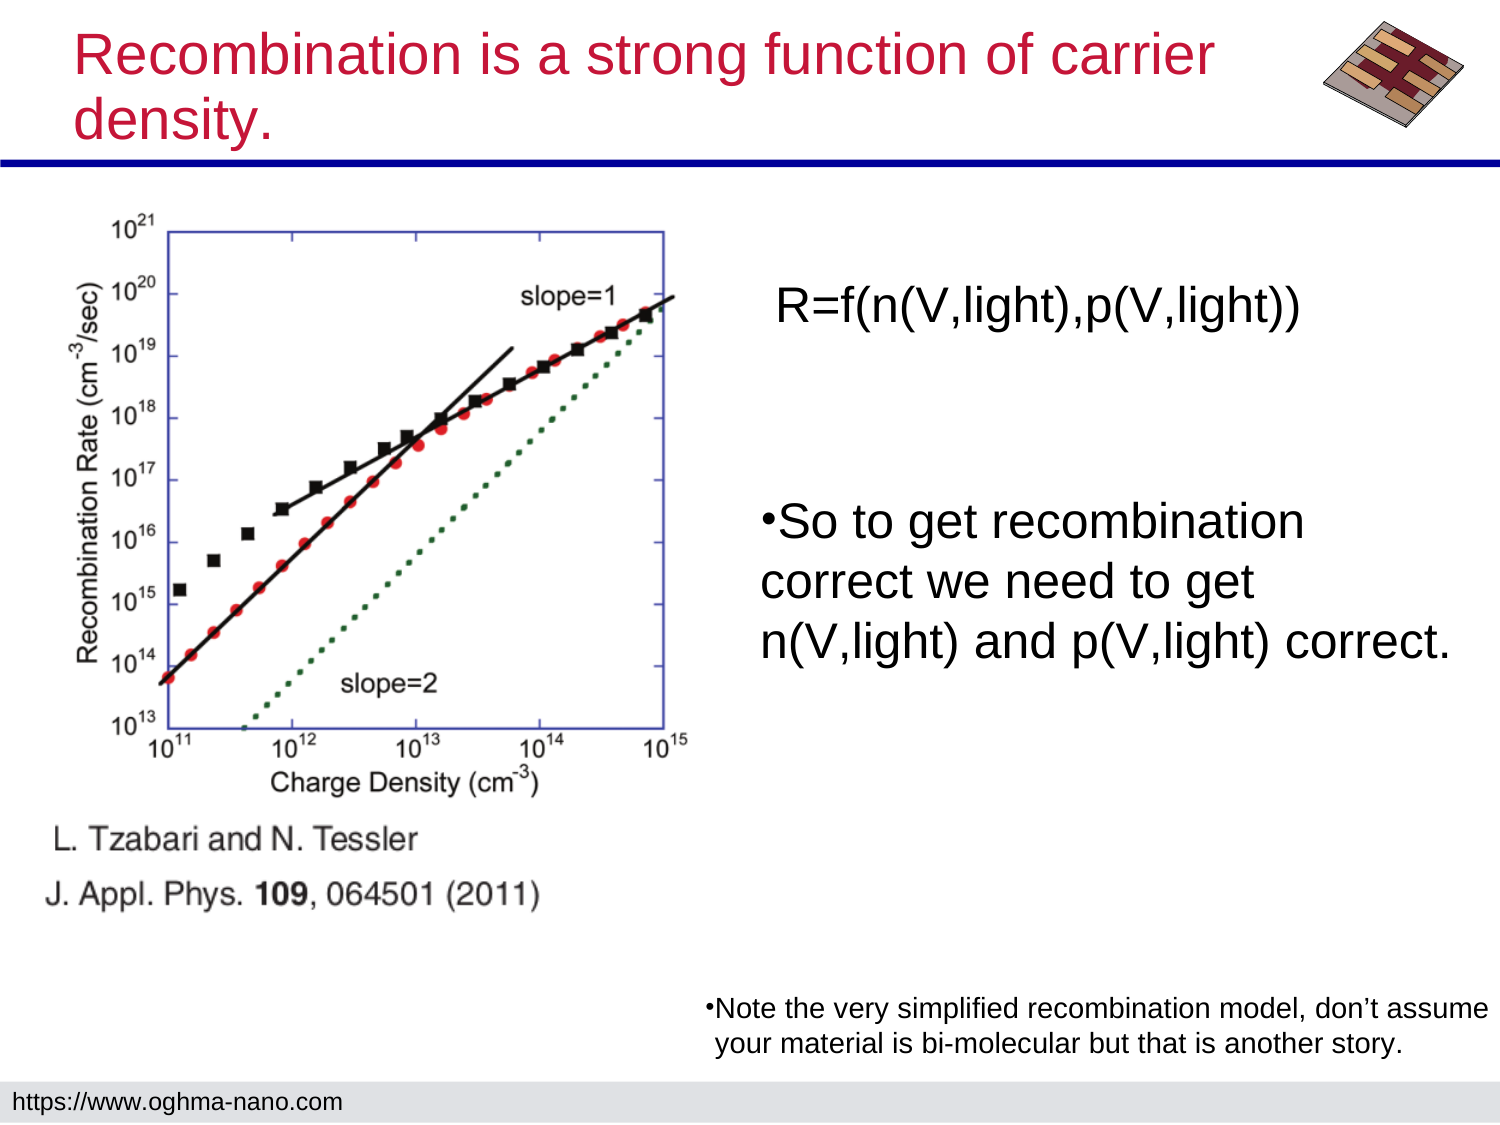

# Recombination is a strong function of carrier density.
R=f(n(V,light),p(V,light))
So to get recombination correct we need to get n(V,light) and p(V,light) correct.
Note the very simplified recombination model, don’t assume
your material is bi-molecular but that is another story.